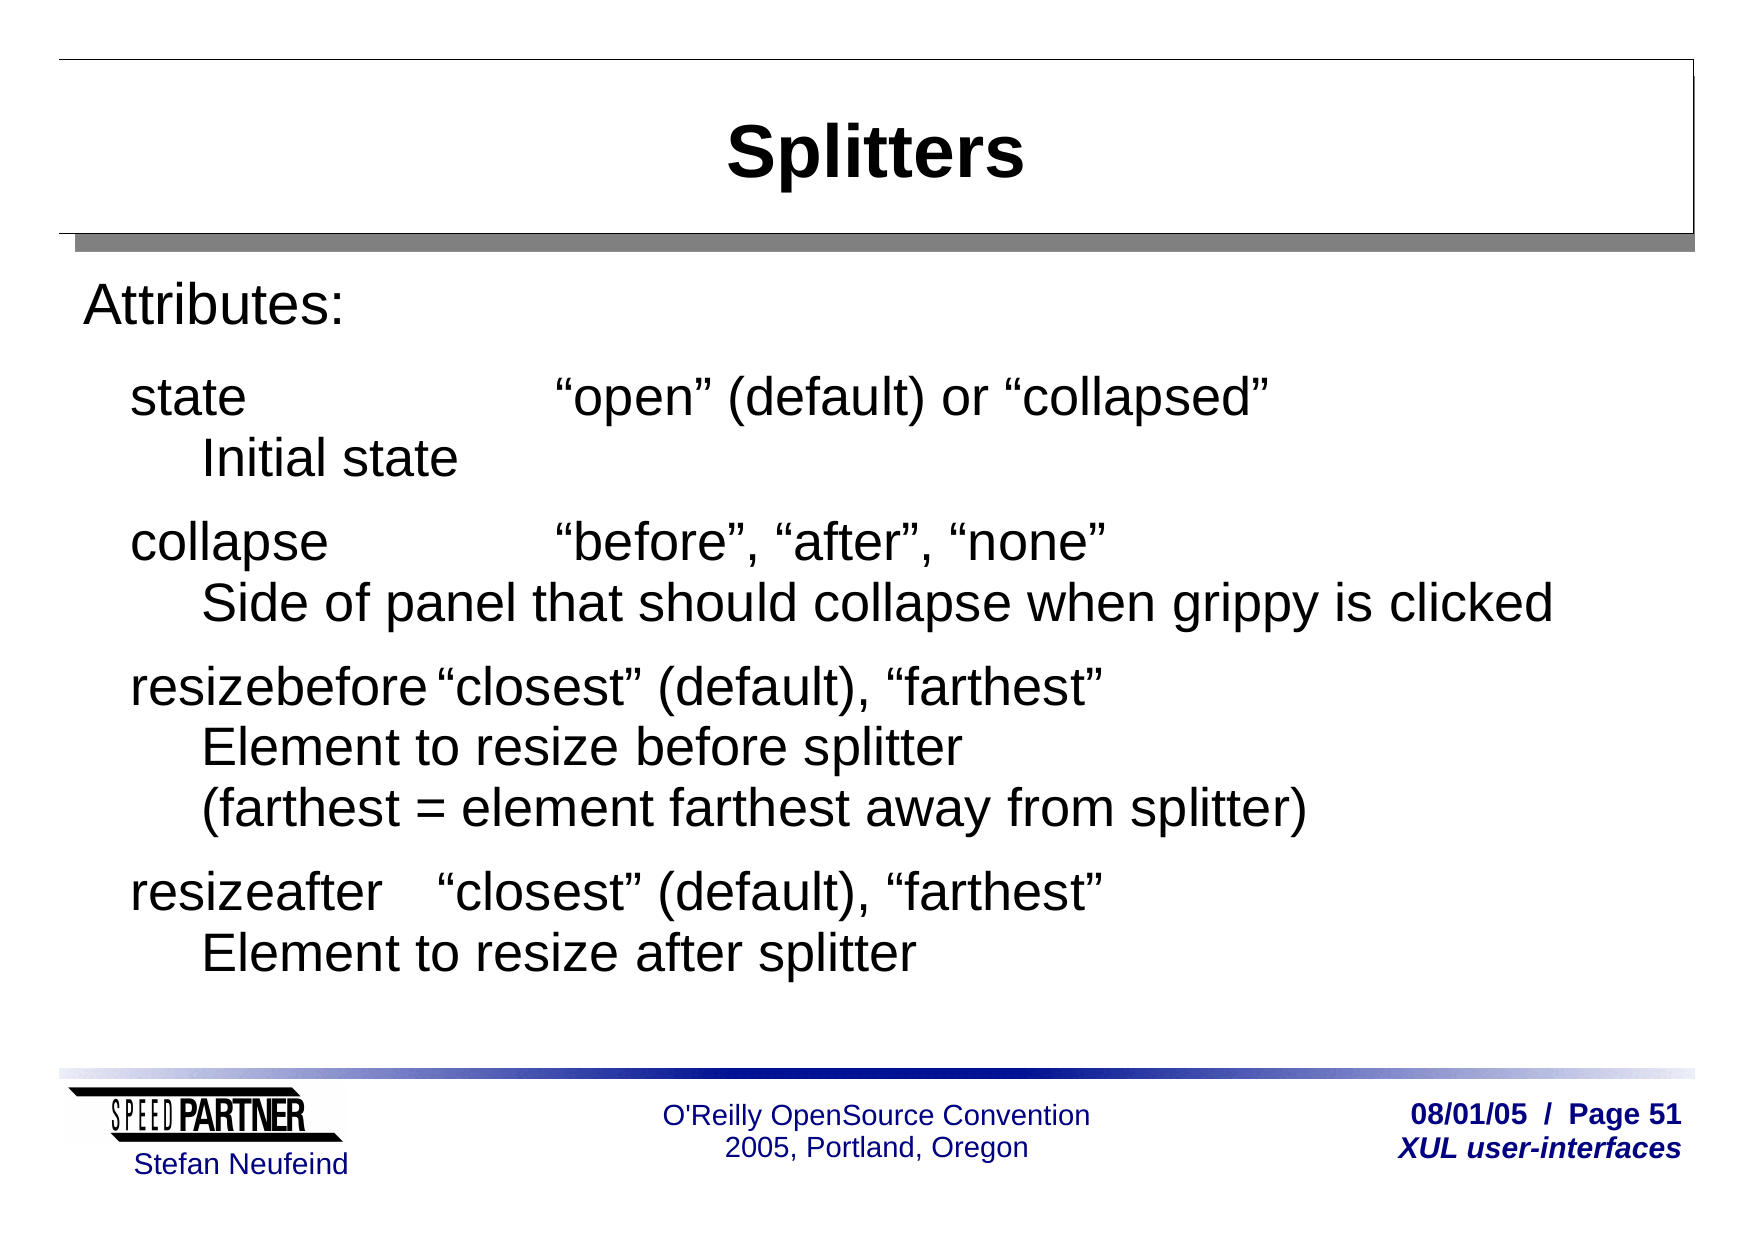

# Splitters
Attributes:
state			“open” (default) or “collapsed”
Initial state
collapse		“before”, “after”, “none”
Side of panel that should collapse when grippy is clicked
resizebefore	“closest” (default), “farthest”
Element to resize before splitter
(farthest = element farthest away from splitter)
resizeafter	“closest” (default), “farthest”
Element to resize after splitter